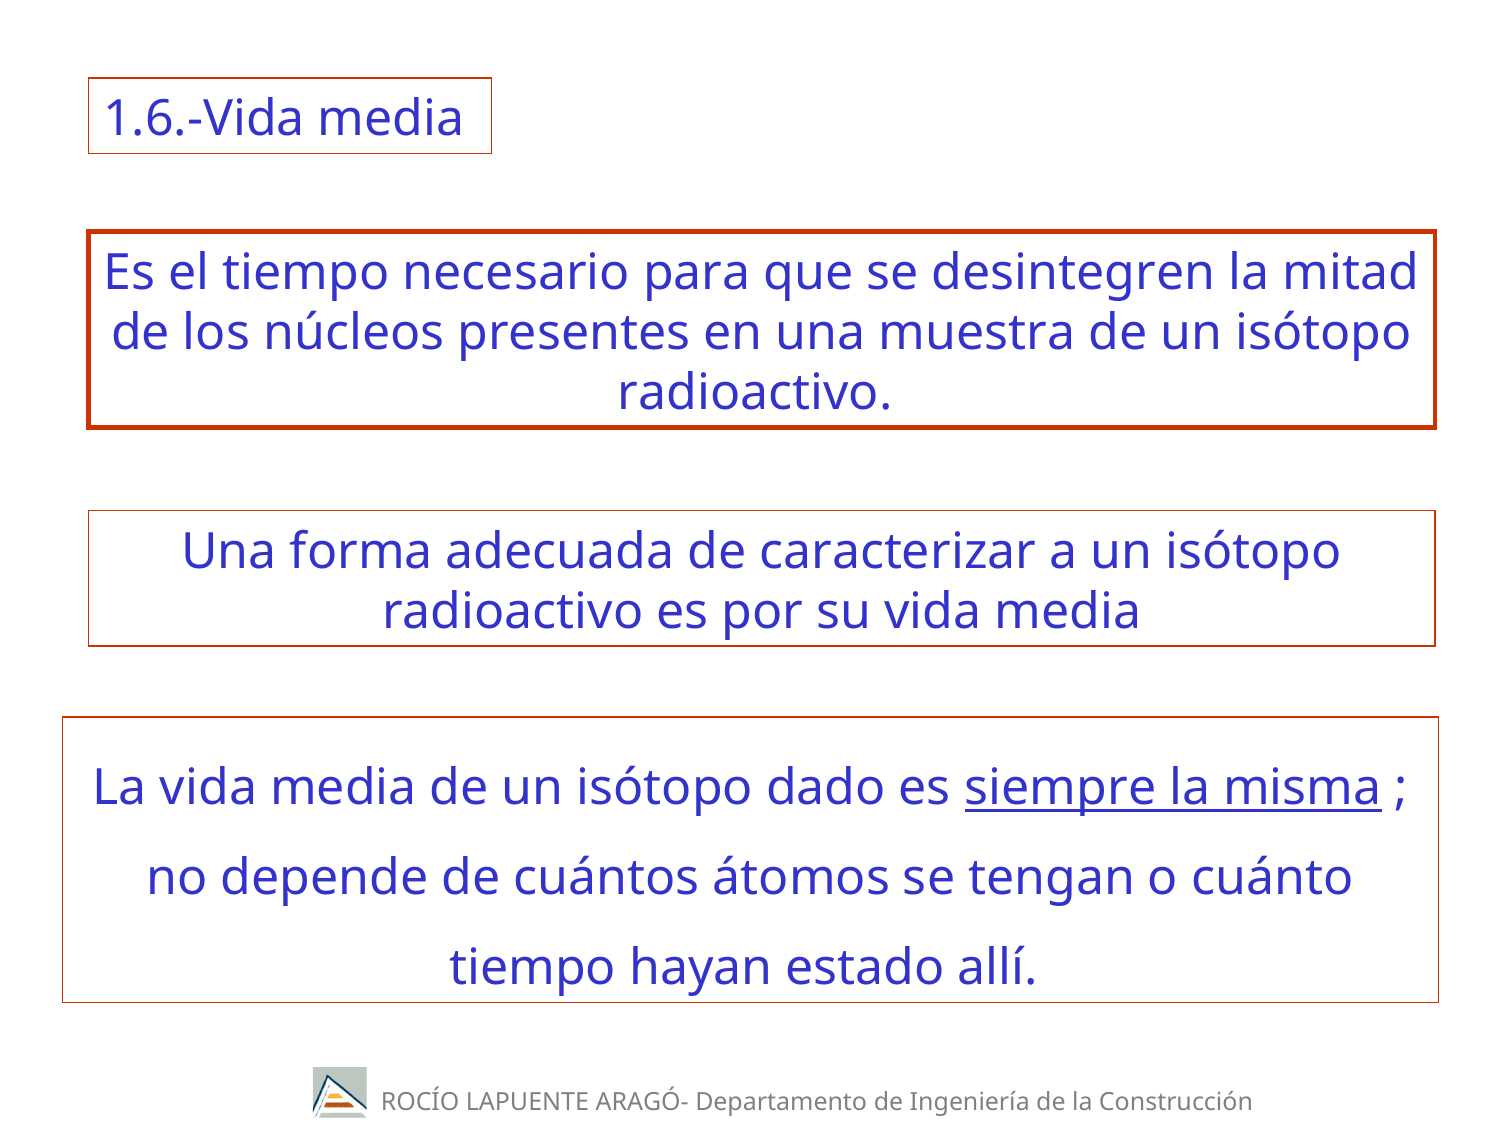

1.6.-Vida media
Es el tiempo necesario para que se desintegren la mitad de los núcleos presentes en una muestra de un isótopo radioactivo.
Una forma adecuada de caracterizar a un isótopo radioactivo es por su vida media
La vida media de un isótopo dado es siempre la misma ; no depende de cuántos átomos se tengan o cuánto tiempo hayan estado allí.